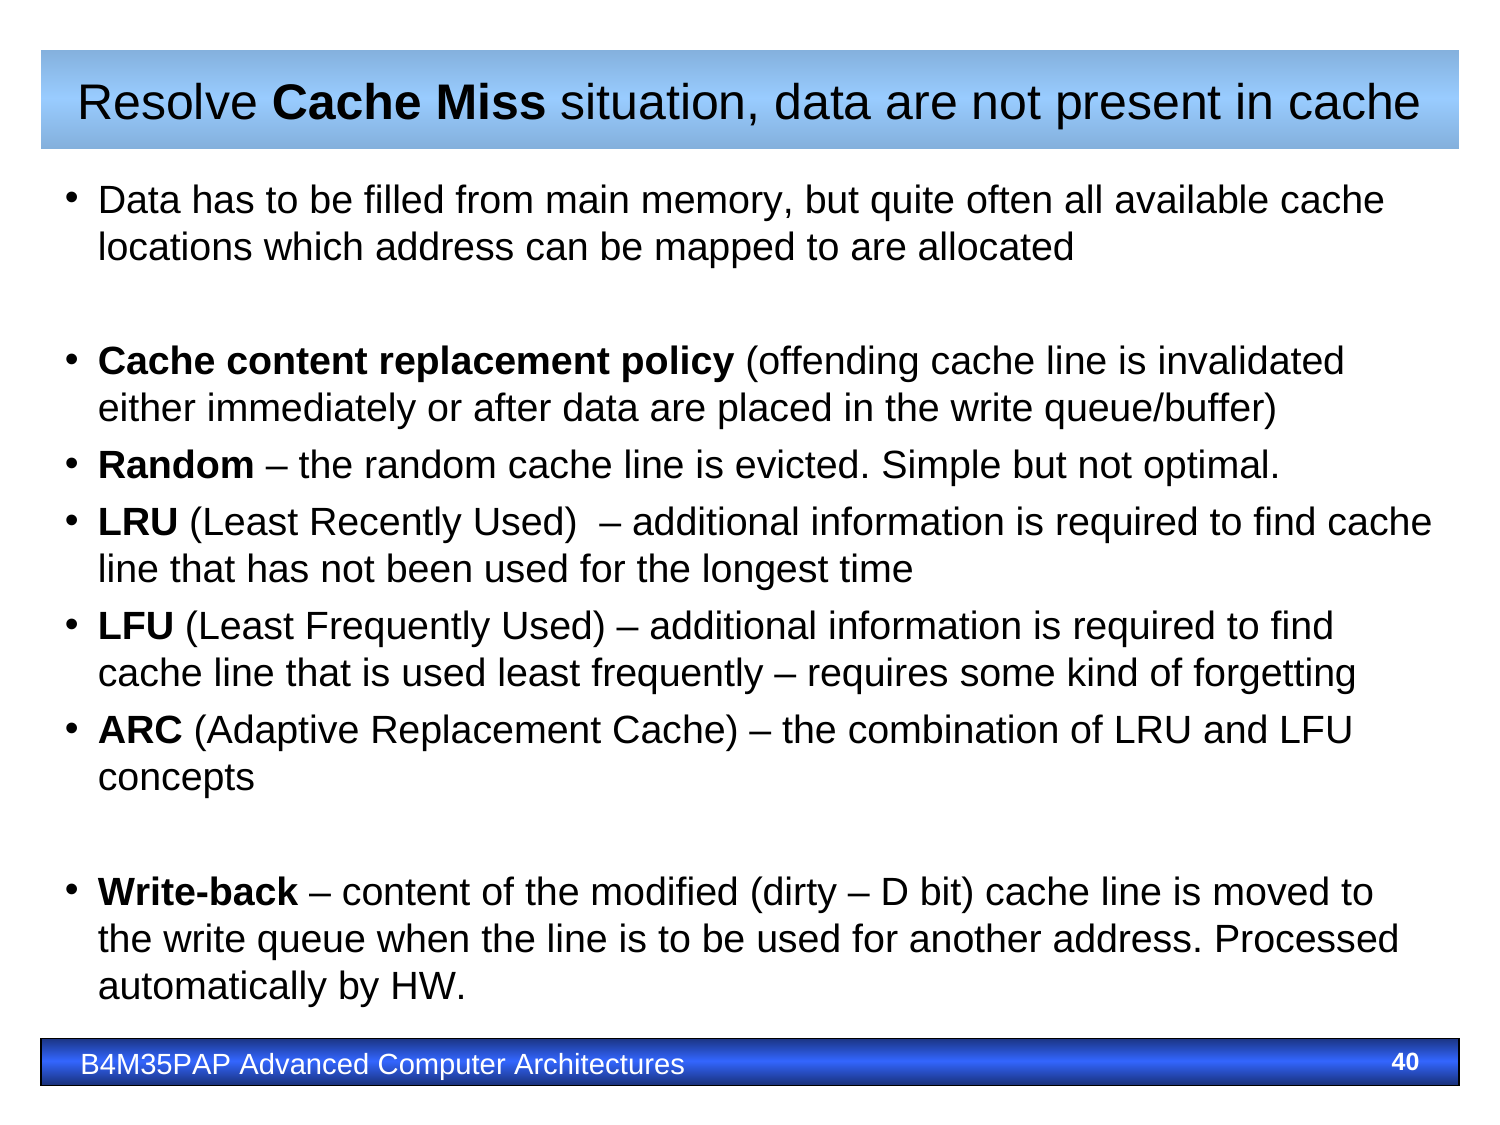

# Resolve Cache Miss situation, data are not present in cache
Data has to be filled from main memory, but quite often all available cache locations which address can be mapped to are allocated
Cache content replacement policy (offending cache line is invalidated either immediately or after data are placed in the write queue/buffer)
Random – the random cache line is evicted. Simple but not optimal.
LRU (Least Recently Used) – additional information is required to find cache line that has not been used for the longest time
LFU (Least Frequently Used) – additional information is required to find cache line that is used least frequently – requires some kind of forgetting
ARC (Adaptive Replacement Cache) – the combination of LRU and LFU concepts
Write-back – content of the modified (dirty – D bit) cache line is moved to the write queue when the line is to be used for another address. Processed automatically by HW.